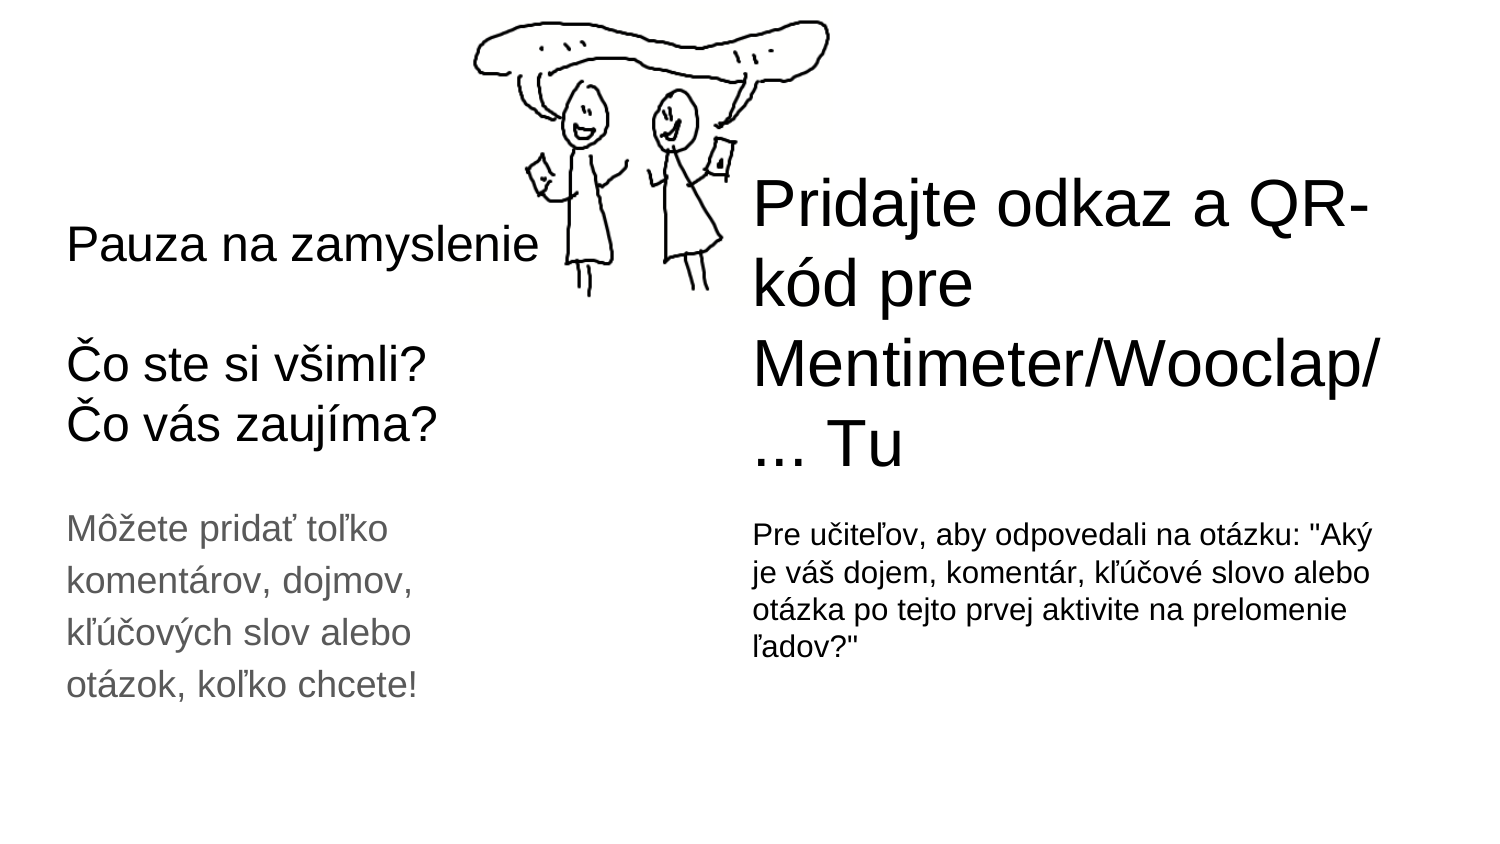

# Pauza na zamyslenie
Čo ste si všimli?
Čo vás zaujíma?
Pridajte odkaz a QR-kód pre Mentimeter/Wooclap/... Tu
Pre učiteľov, aby odpovedali na otázku: "Aký je váš dojem, komentár, kľúčové slovo alebo otázka po tejto prvej aktivite na prelomenie ľadov?"
Môžete pridať toľko komentárov, dojmov, kľúčových slov alebo otázok, koľko chcete!